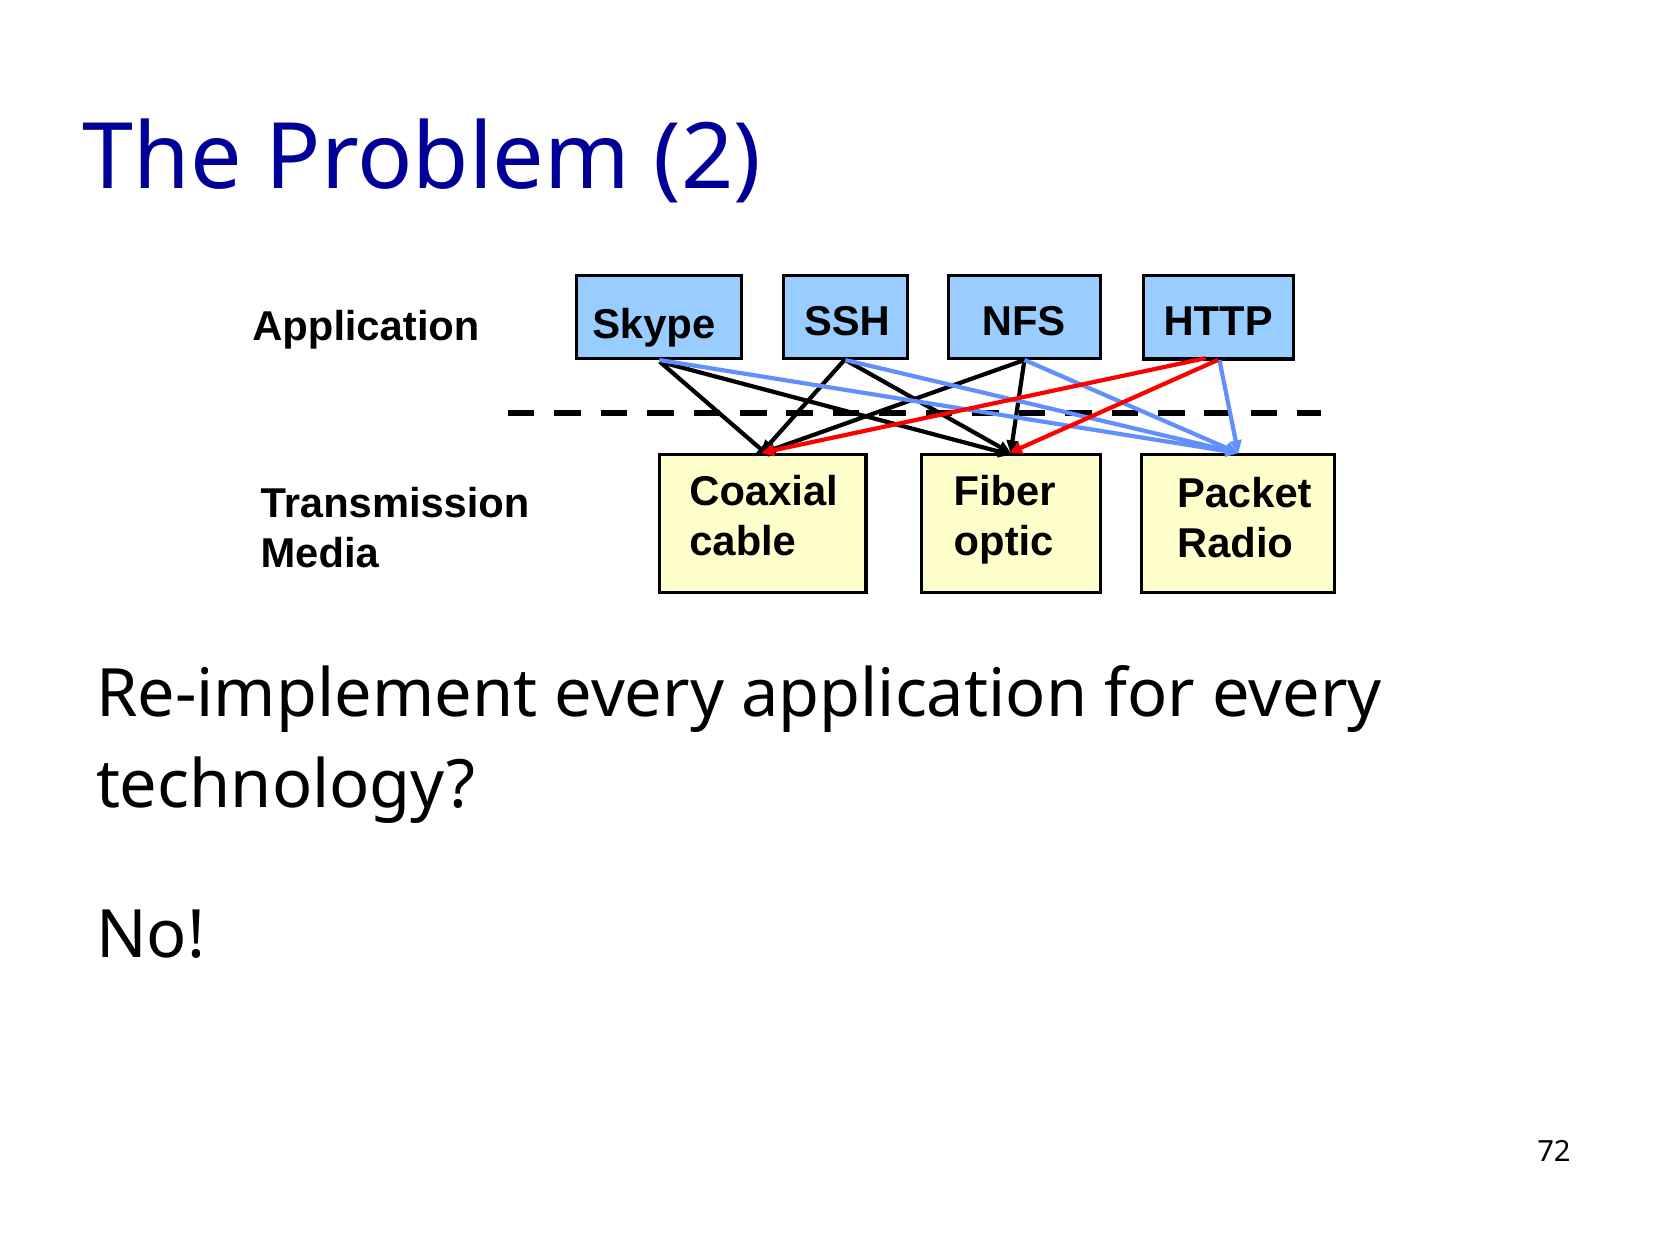

# The Problem (2)
HTTP
SSH
NFS
Skype
Application
Packet
Radio
Coaxial
cable
Fiber
optic
Transmission
Media
Re-implement every application for every technology?
No!
72